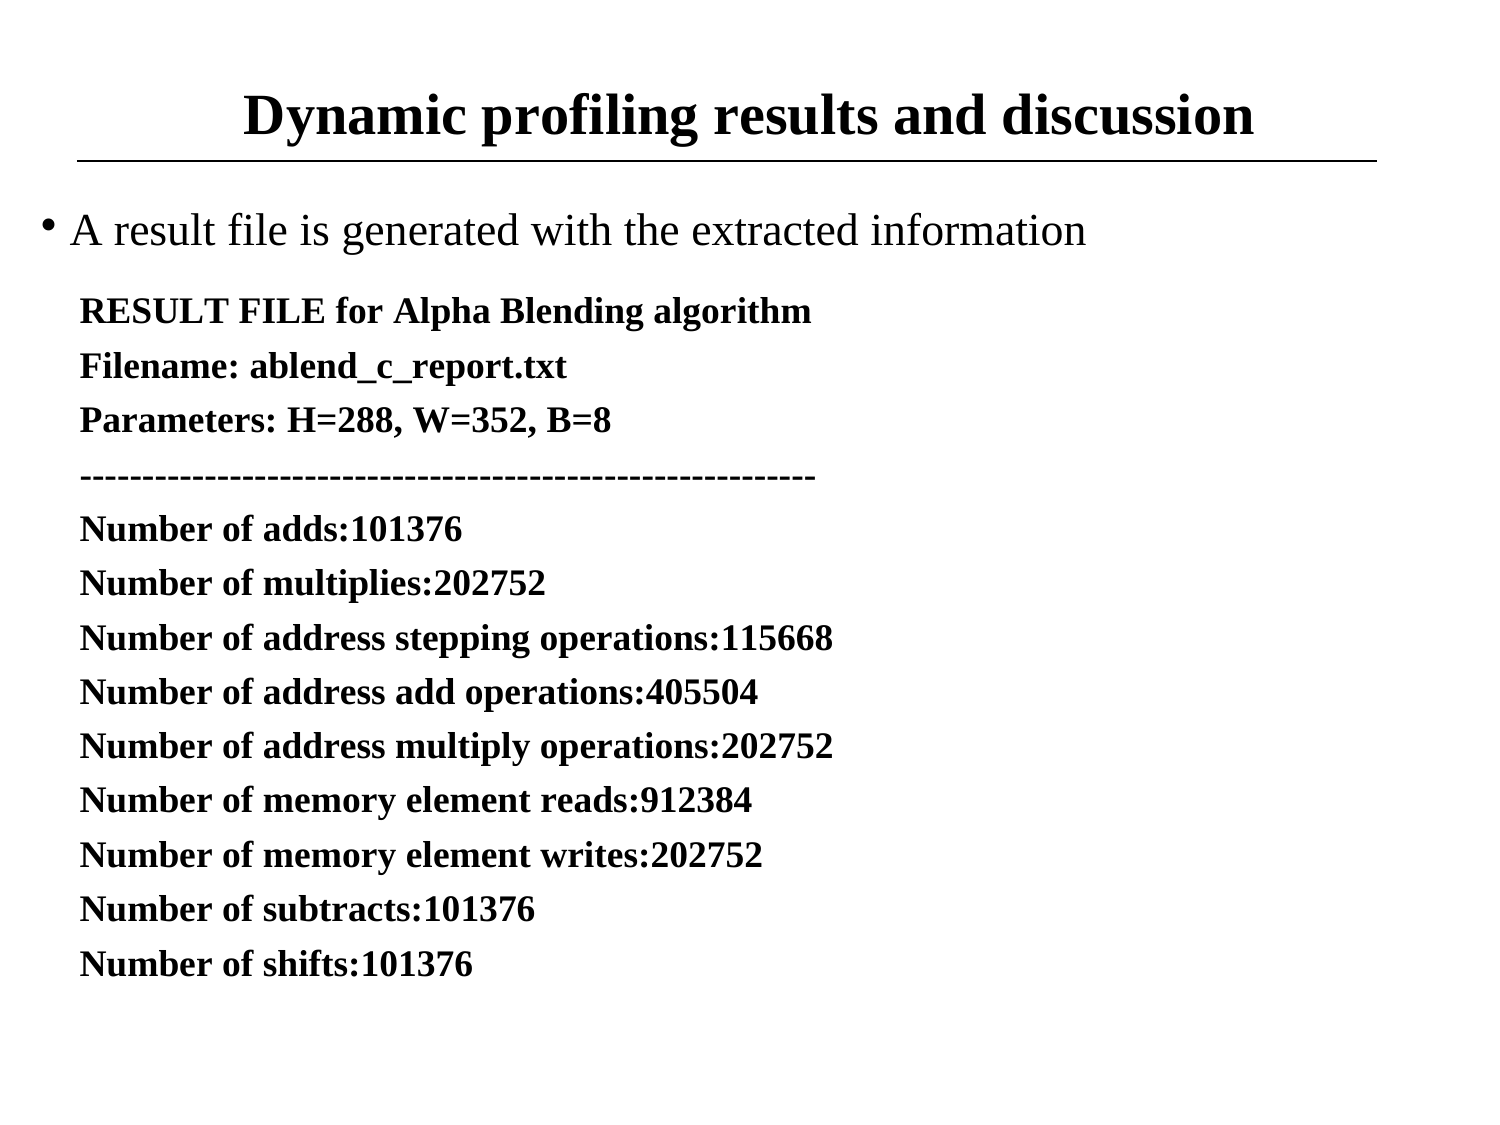

# Dynamic profiling results and discussion
 A result file is generated with the extracted information
RESULT FILE for Alpha Blending algorithm
Filename: ablend_c_report.txt
Parameters: H=288, W=352, B=8
-----------------------------------------------------------
Number of adds:101376
Number of multiplies:202752
Number of address stepping operations:115668
Number of address add operations:405504
Number of address multiply operations:202752
Number of memory element reads:912384
Number of memory element writes:202752
Number of subtracts:101376
Number of shifts:101376